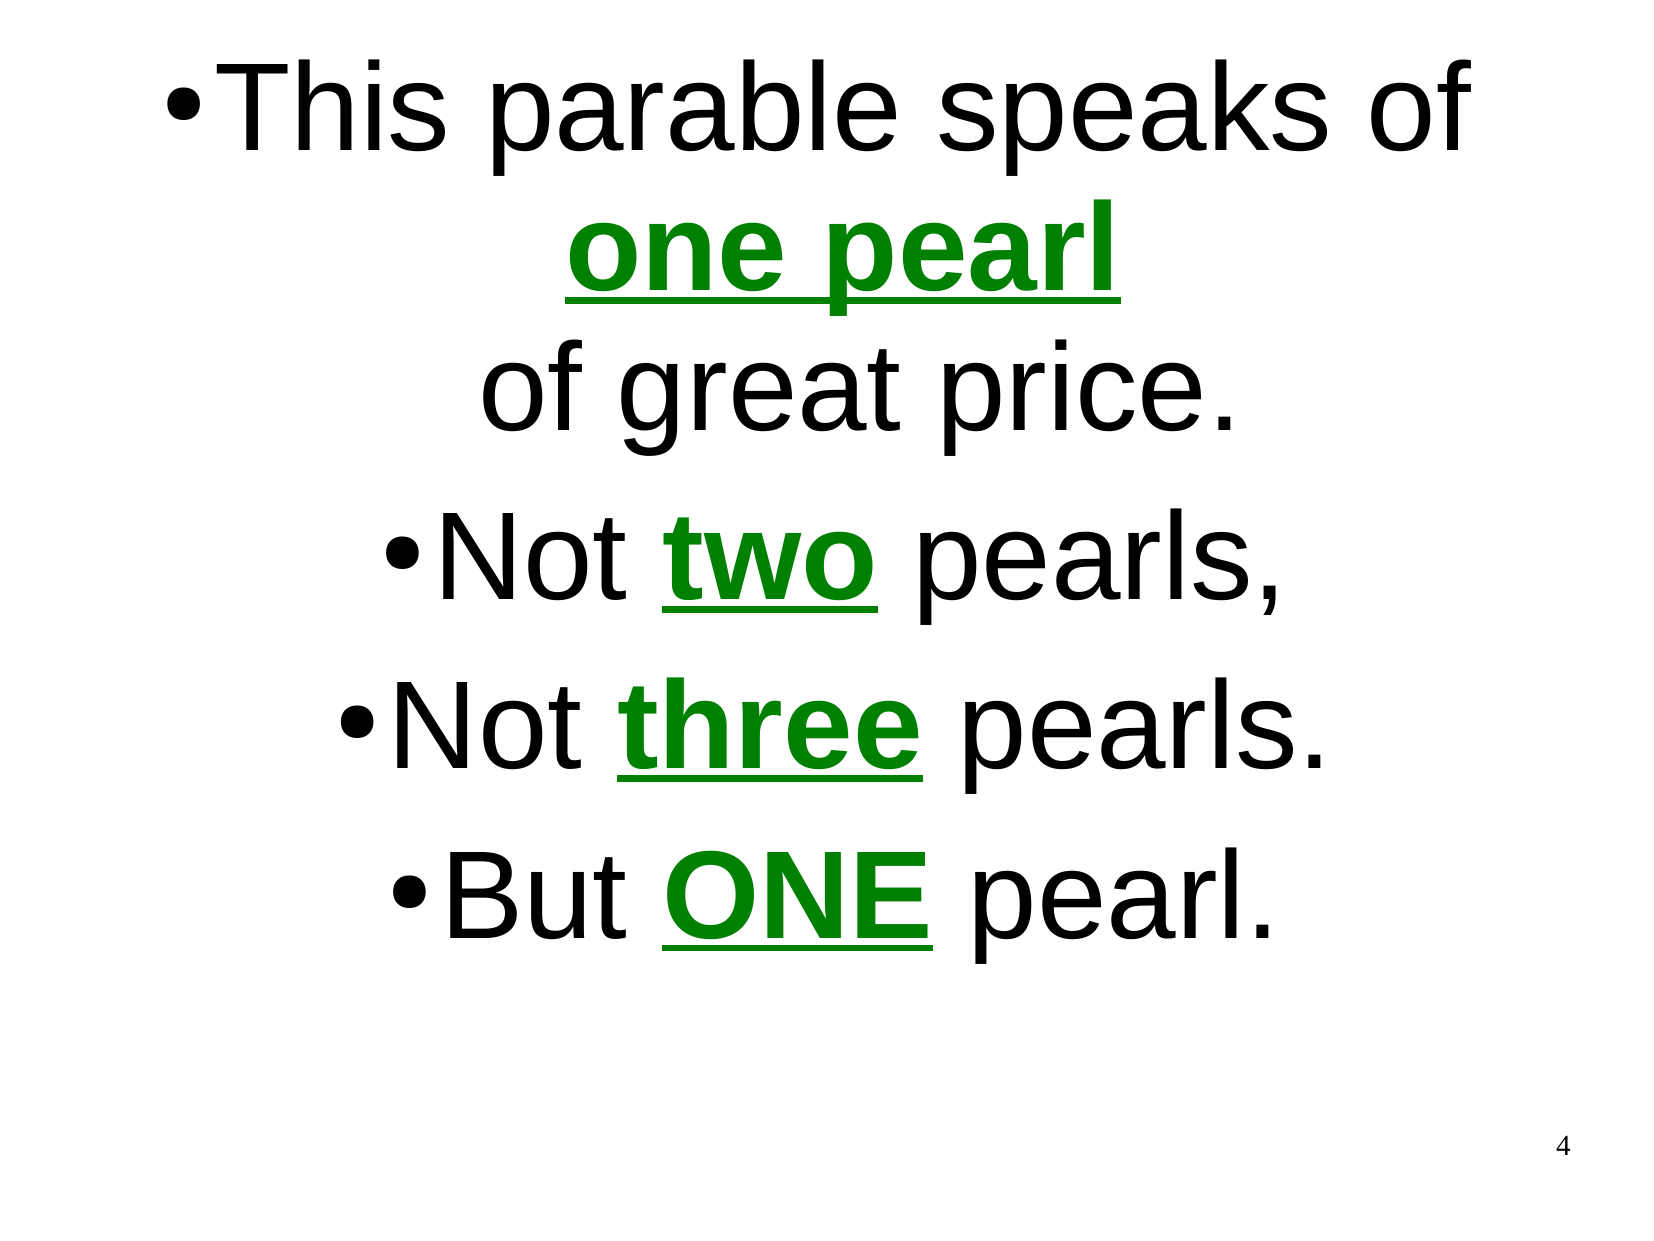

# This parable speaks of one pearl of great price.
Not two pearls,
Not three pearls.
But ONE pearl.
4